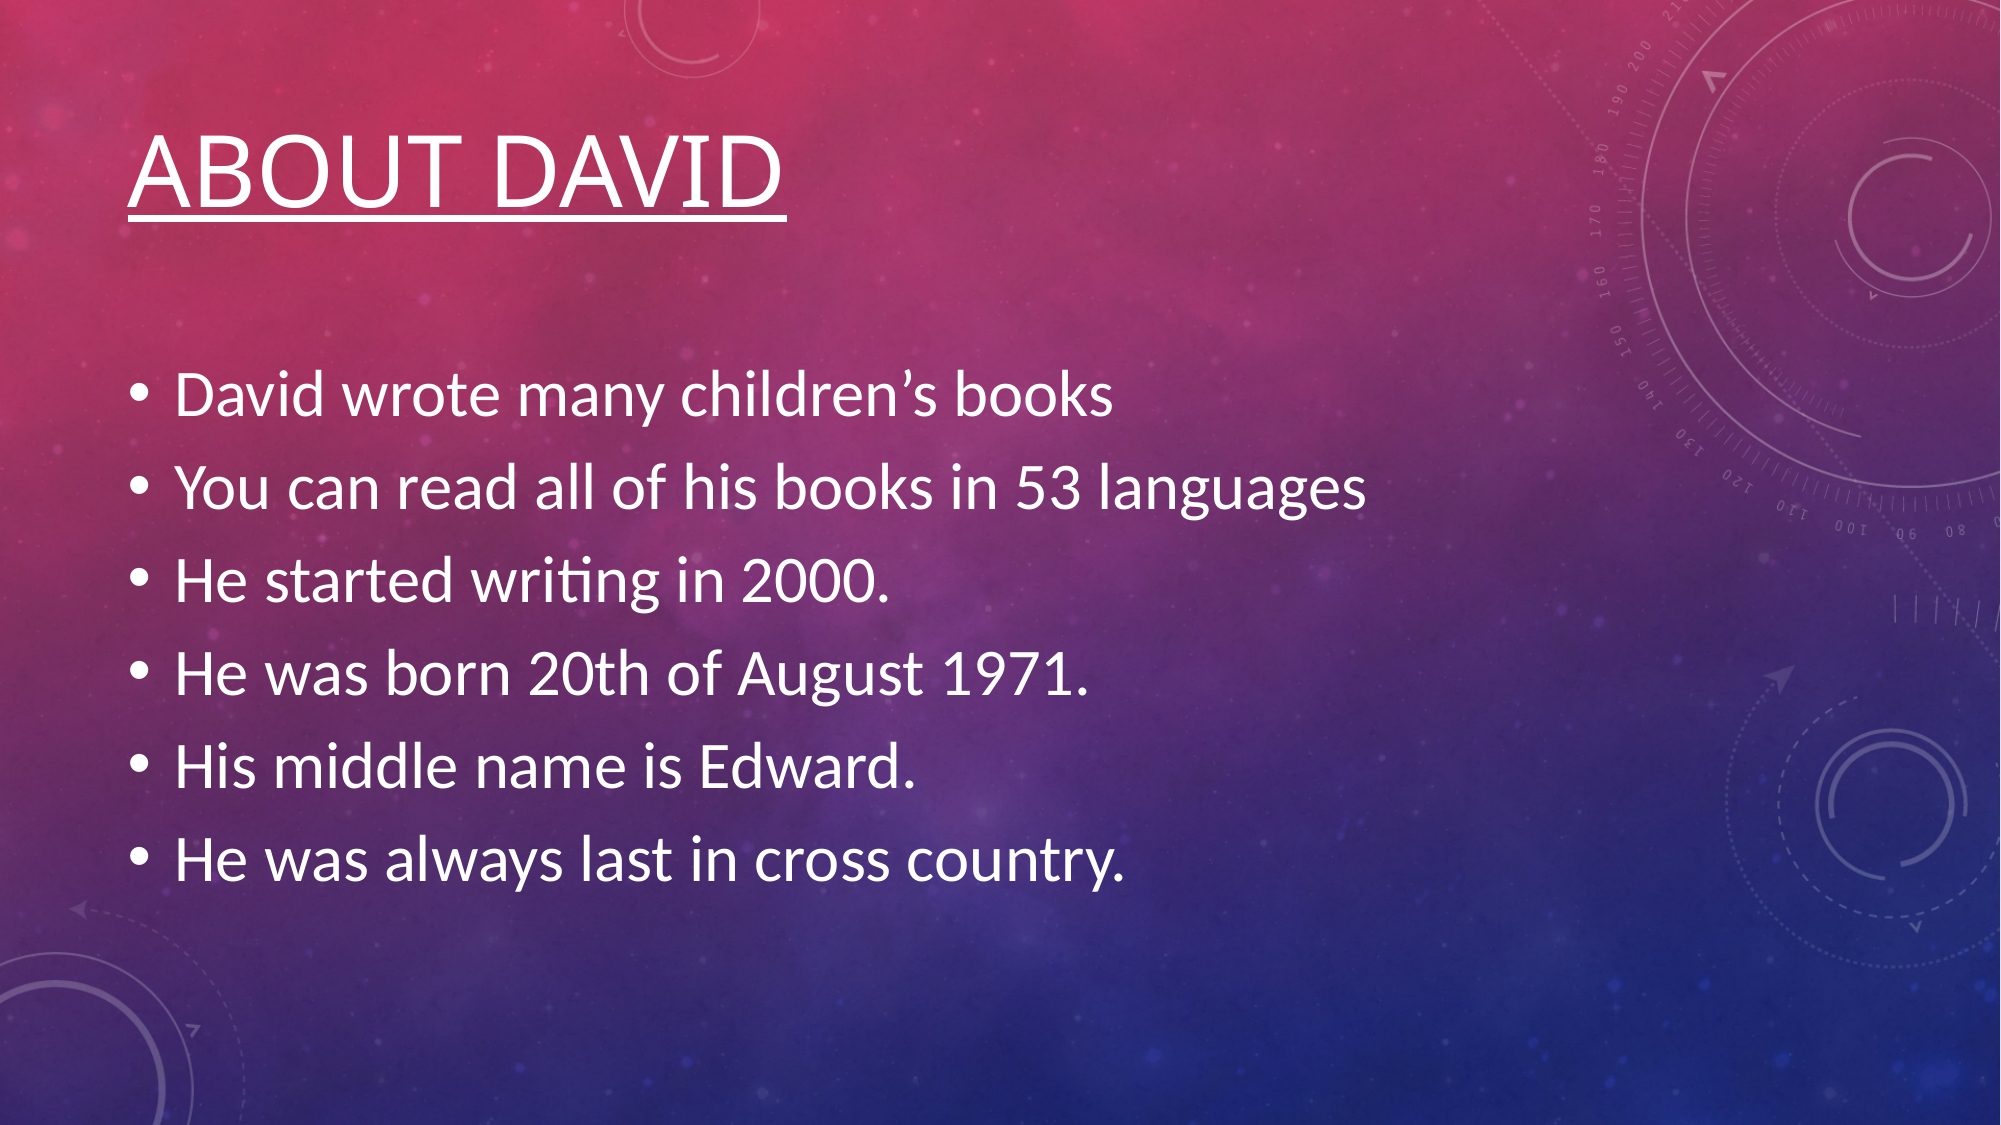

# About David
David wrote many children’s books
You can read all of his books in 53 languages
He started writing in 2000.
He was born 20th of August 1971.
His middle name is Edward.
He was always last in cross country.